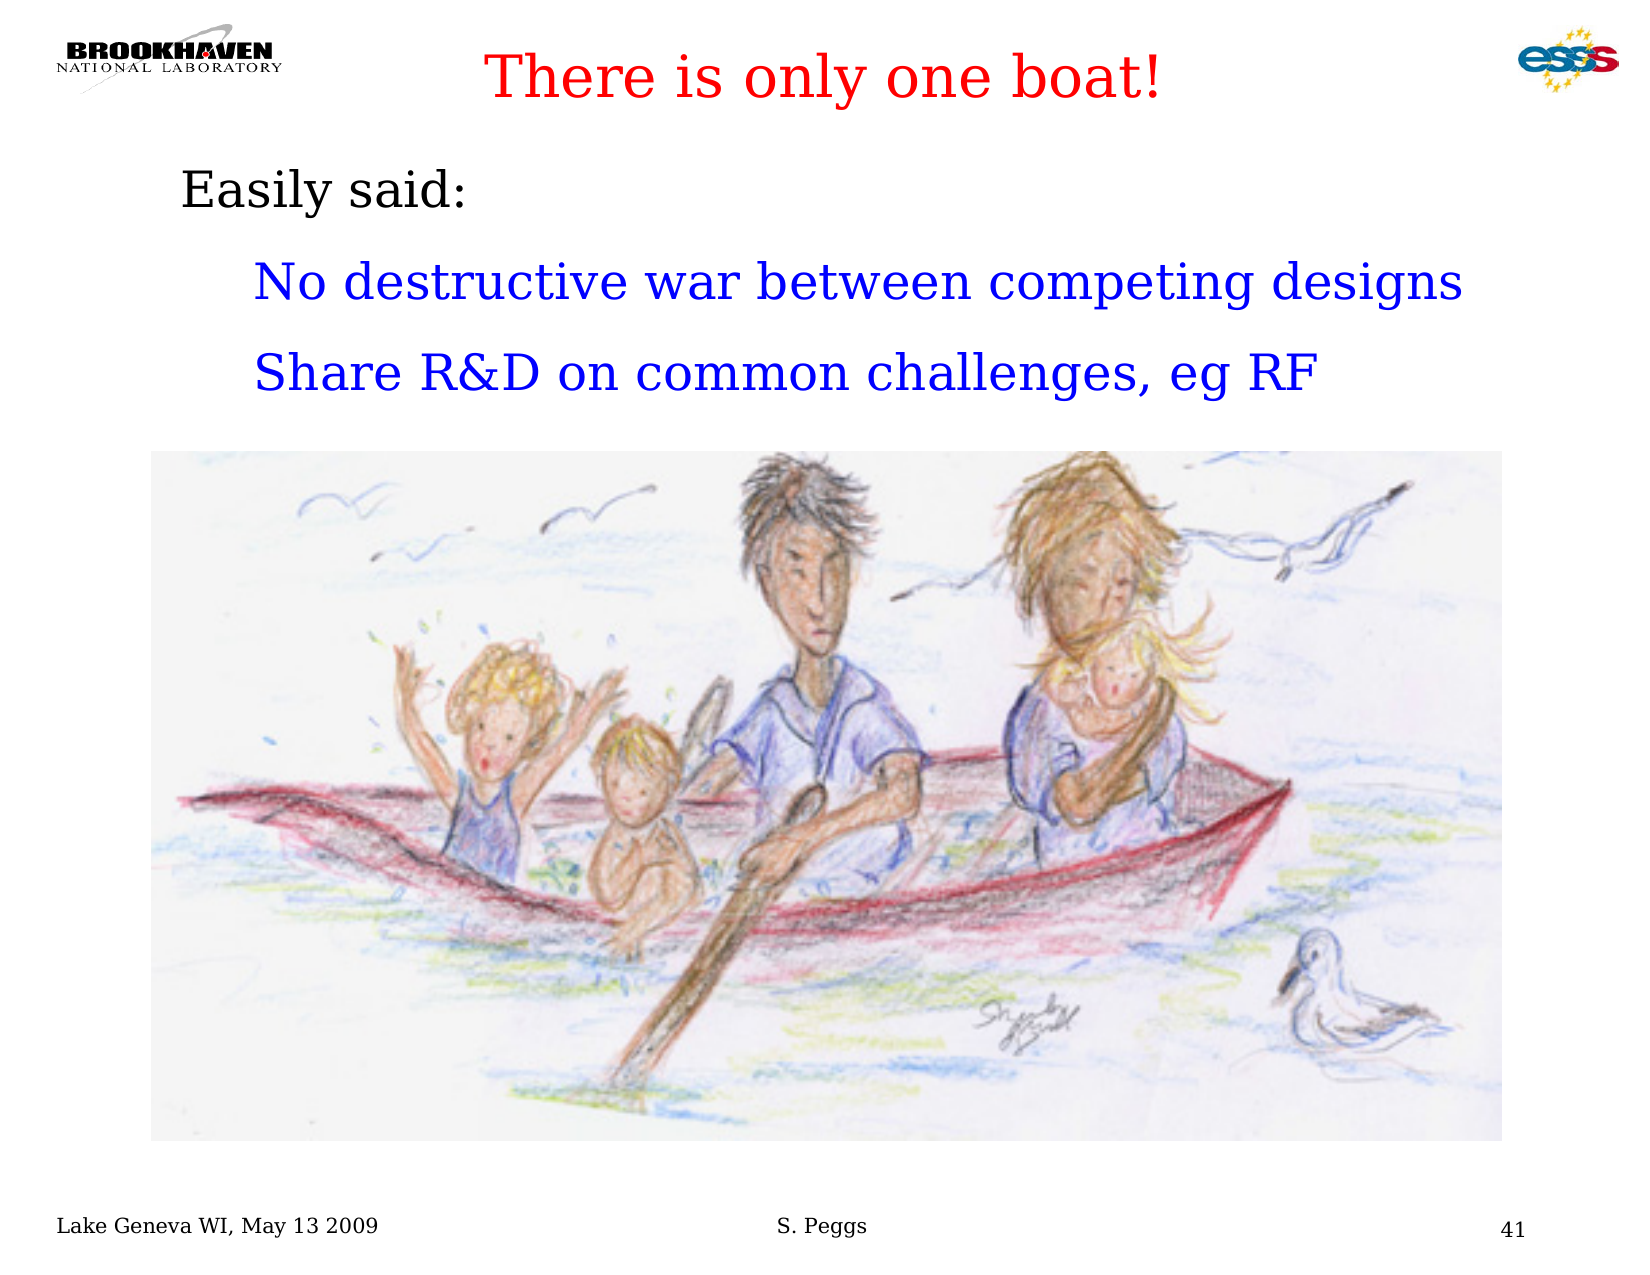

There is only one boat!
Easily said:
	No destructive war between competing designs
	Share R&D on common challenges, eg RF